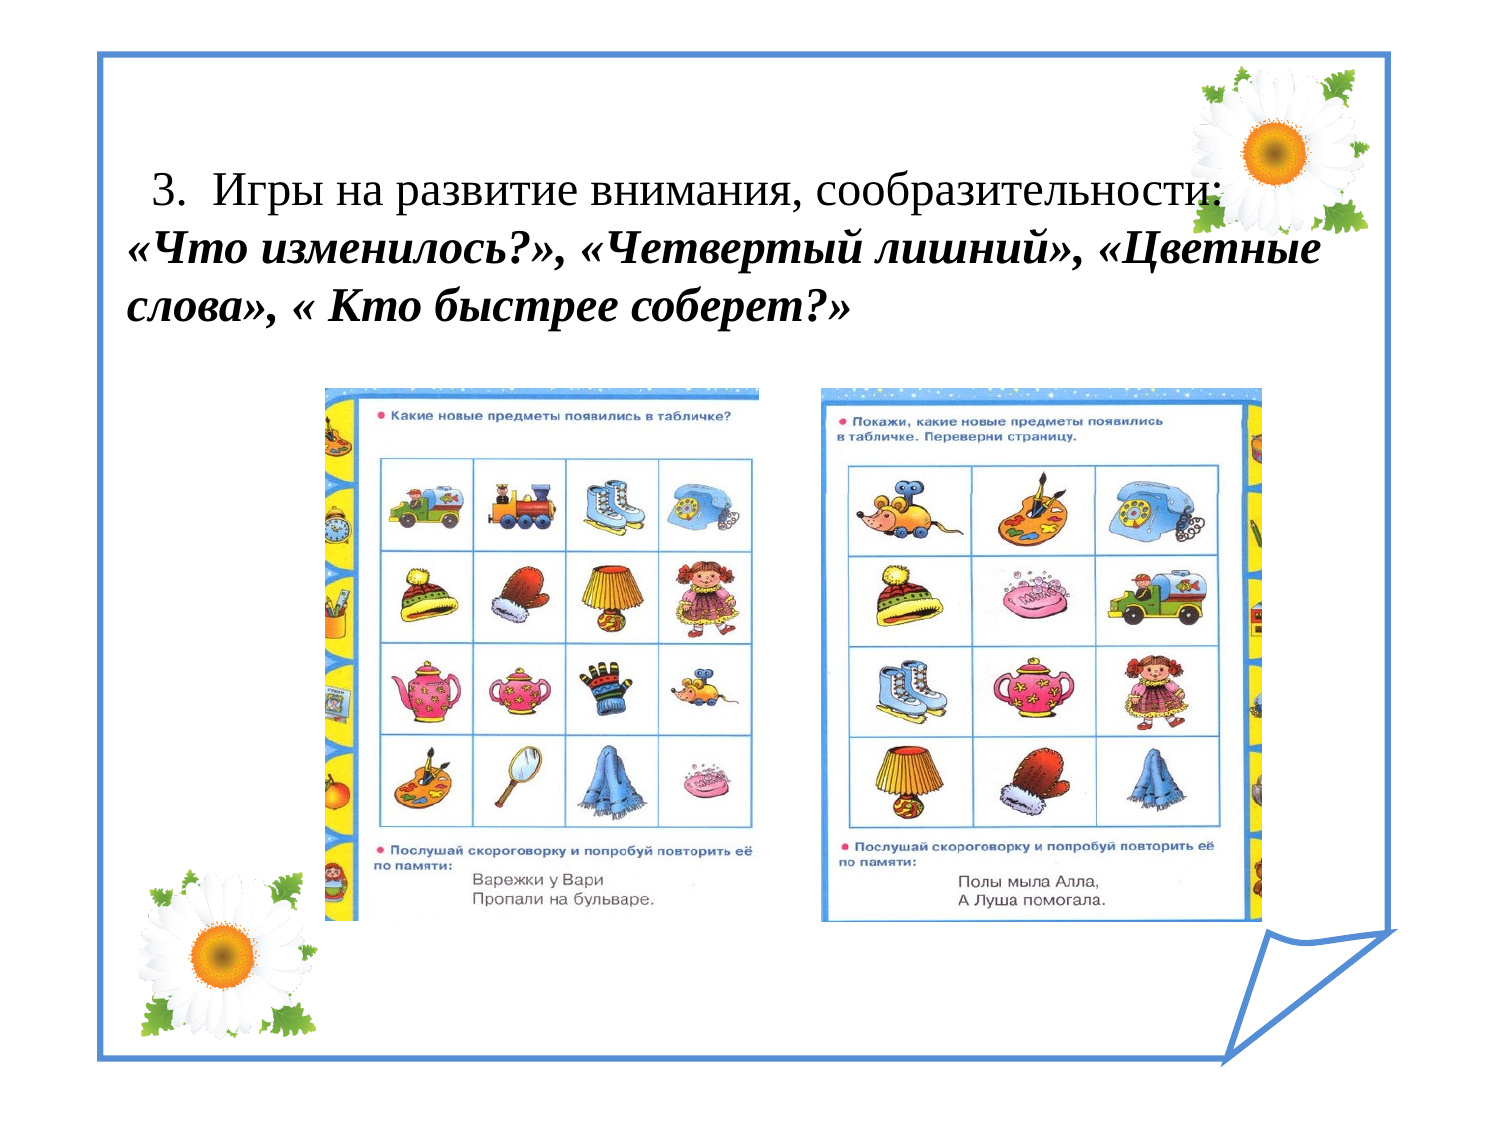

# 3. Игры на развитие внимания, сообразительности: «Что изменилось?», «Четвертый лишний», «Цветные слова», « Кто быстрее соберет?»